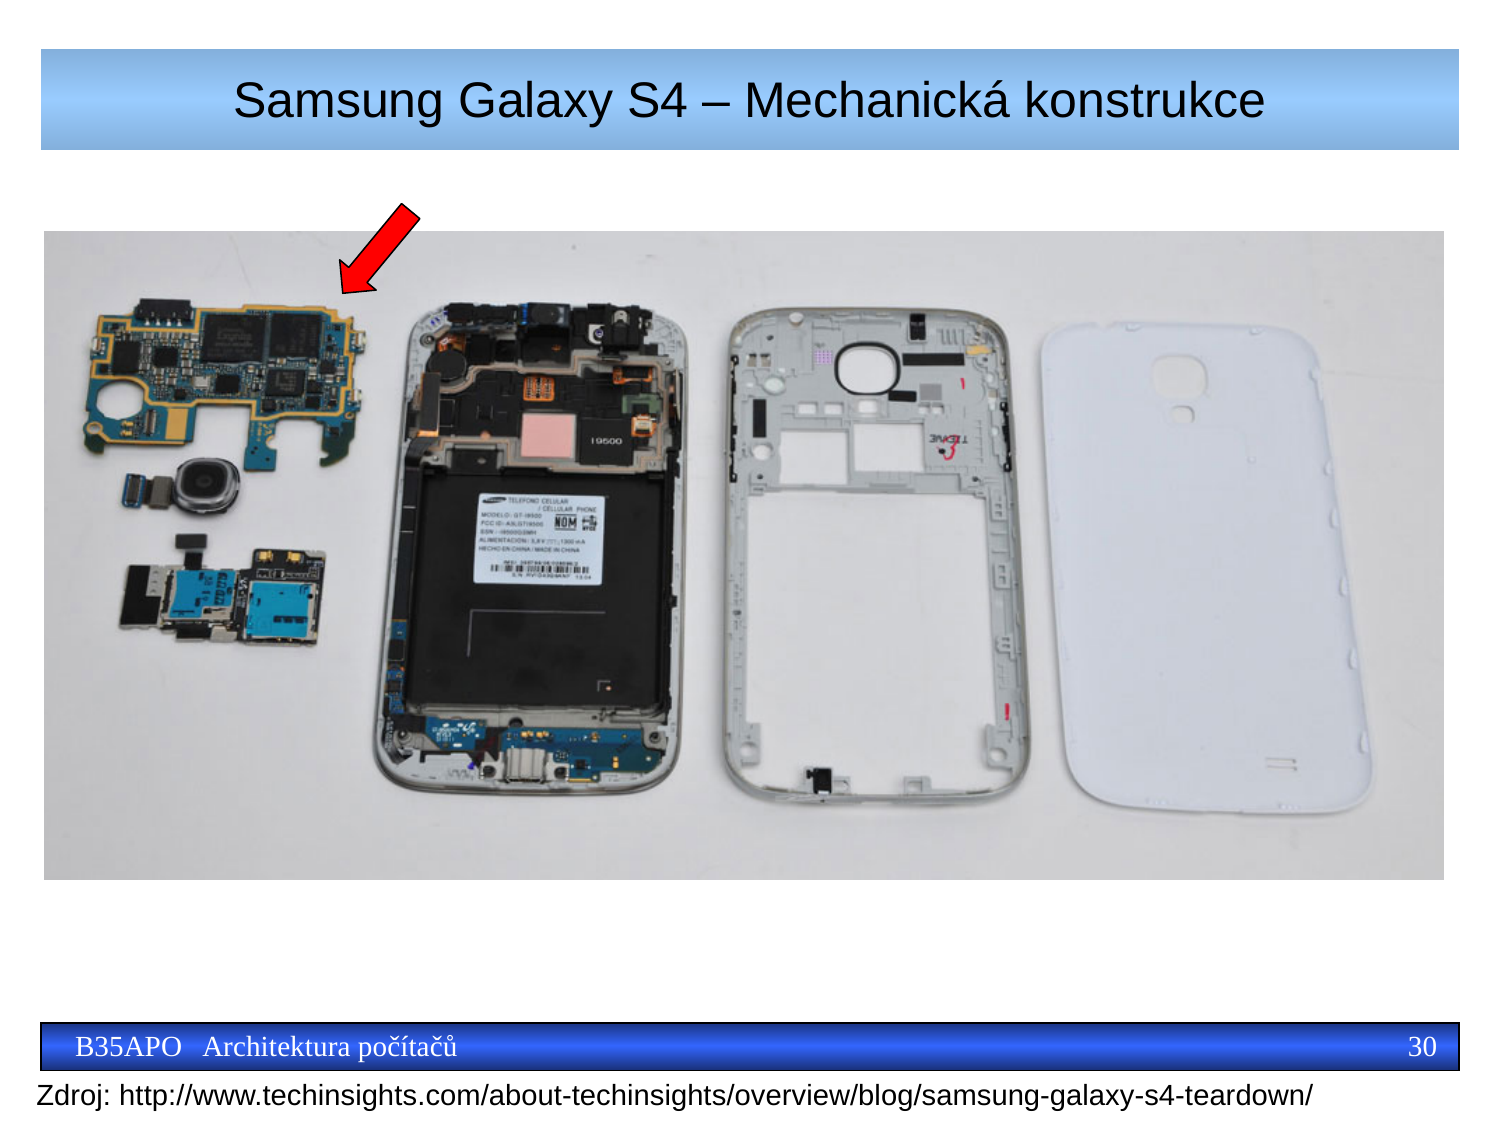

# Samsung Galaxy S4 – Mechanická konstrukce
B35APO Architektura počítačů
30
Zdroj: http://www.techinsights.com/about-techinsights/overview/blog/samsung-galaxy-s4-teardown/